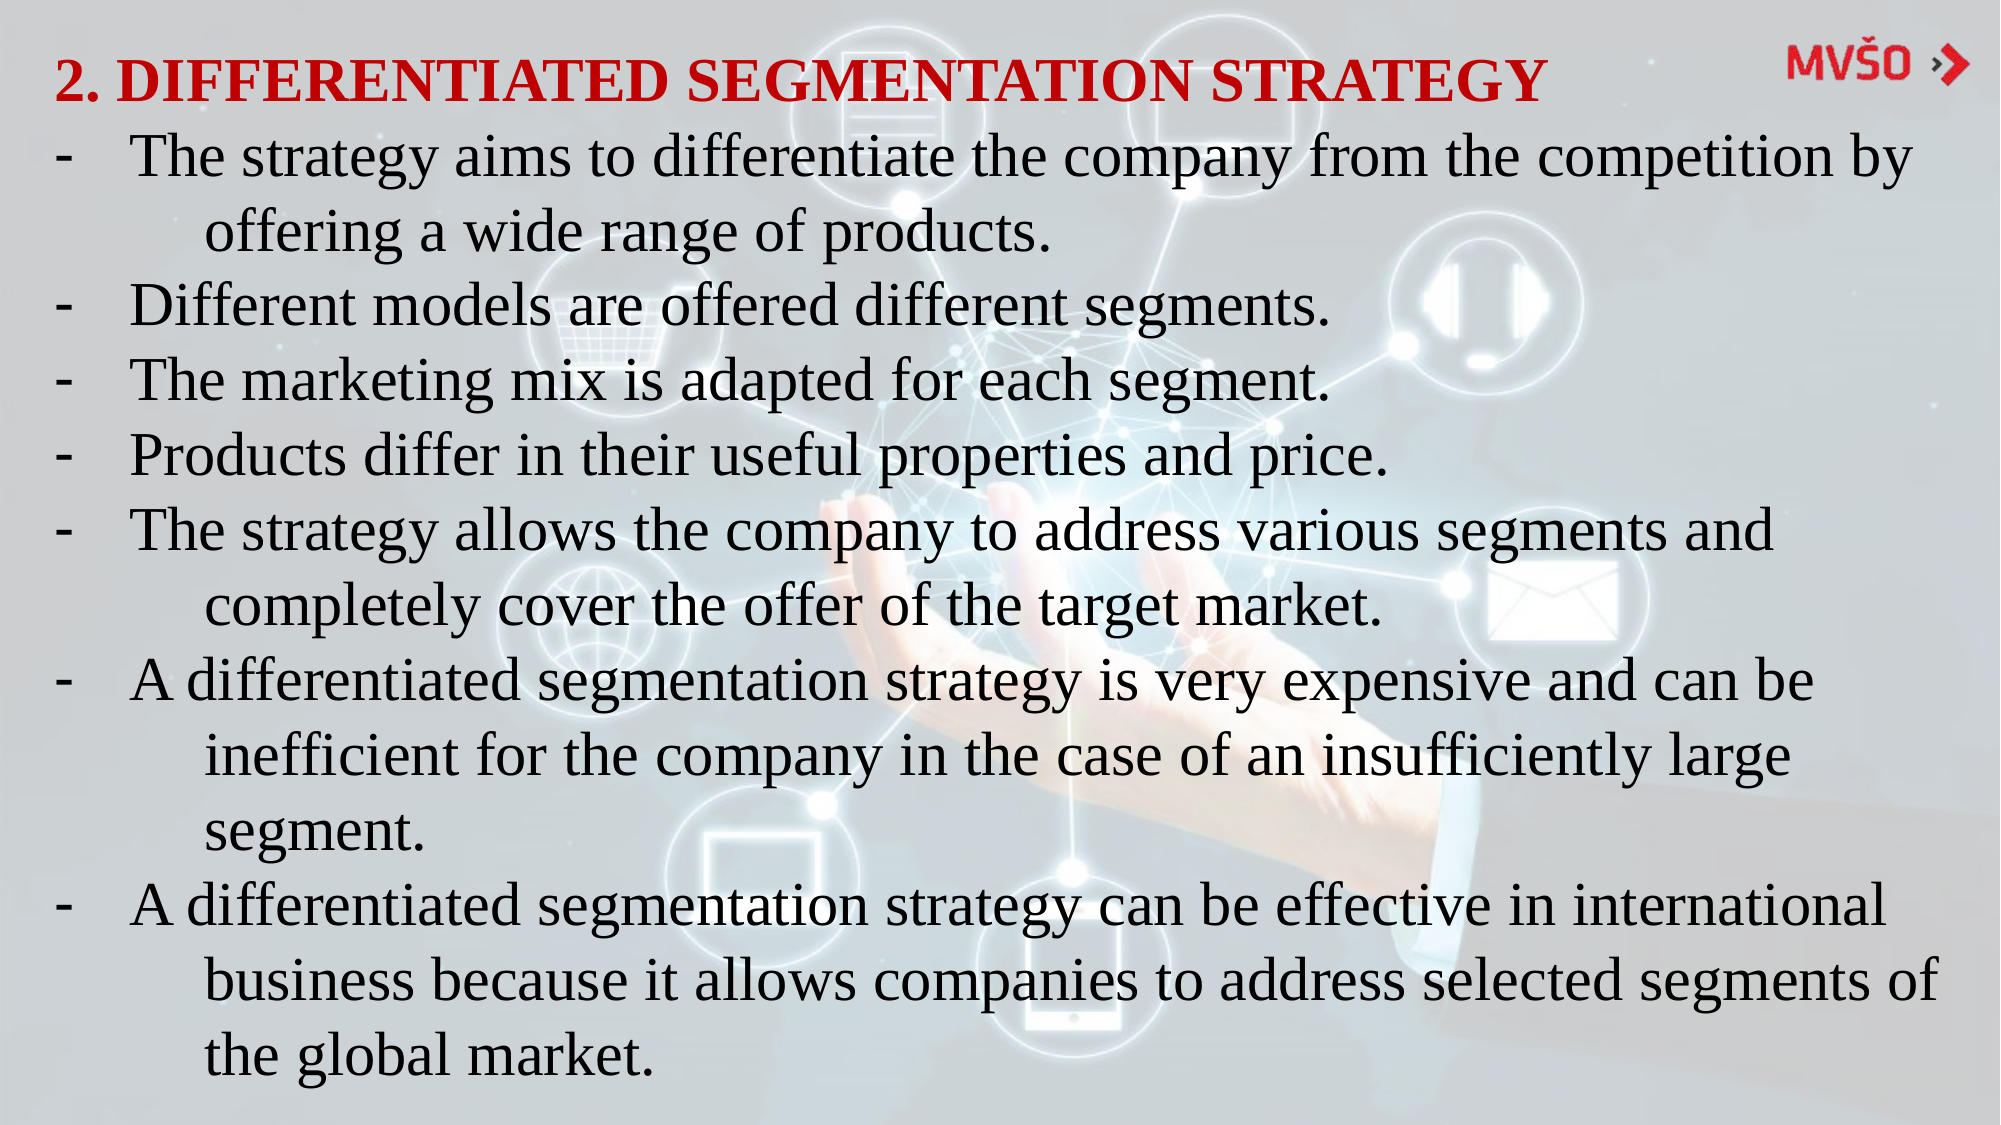

2. DIFFERENTIATED SEGMENTATION STRATEGY
The strategy aims to differentiate the company from the competition by offering a wide range of products.
Different models are offered different segments.
The marketing mix is adapted for each segment.
Products differ in their useful properties and price.
The strategy allows the company to address various segments and completely cover the offer of the target market.
A differentiated segmentation strategy is very expensive and can be inefficient for the company in the case of an insufficiently large segment.
A differentiated segmentation strategy can be effective in international business because it allows companies to address selected segments of the global market.